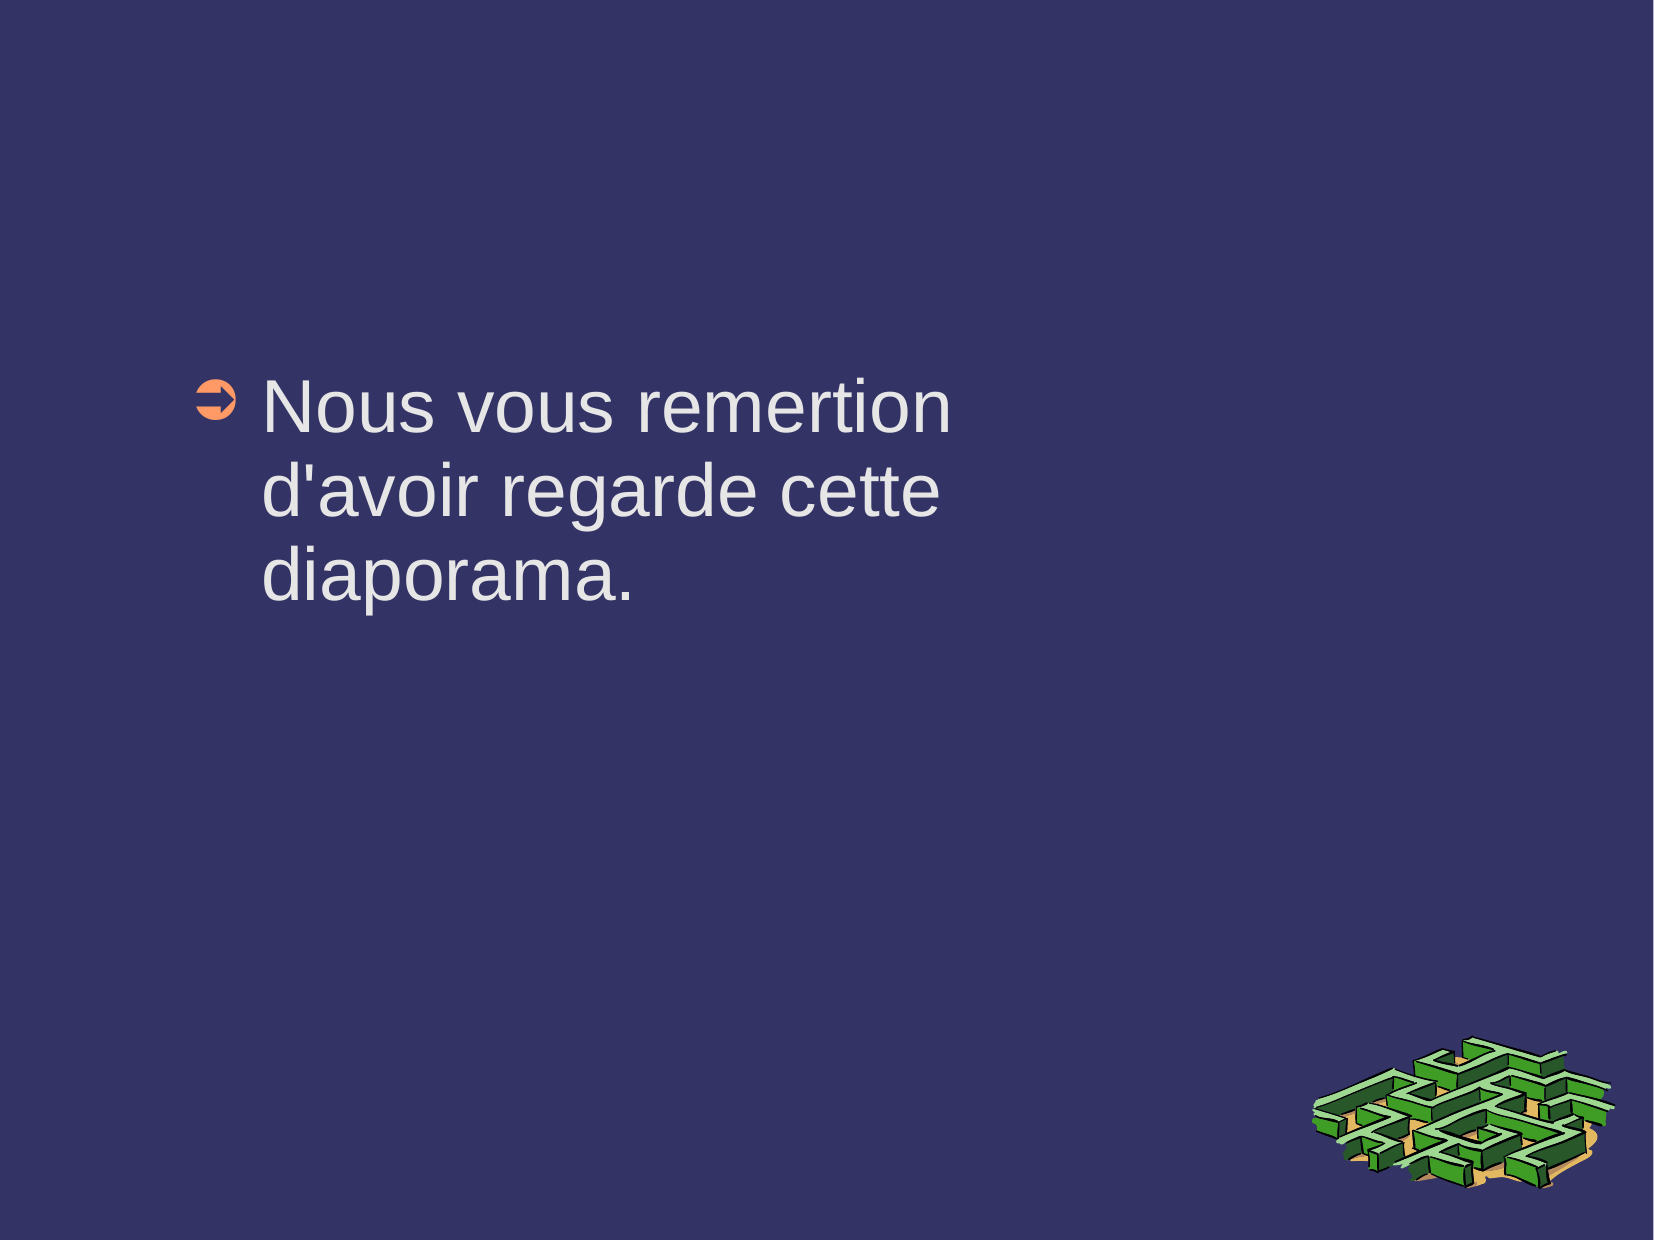

#
Nous vous remertion
d'avoir regarde cette
diaporama.